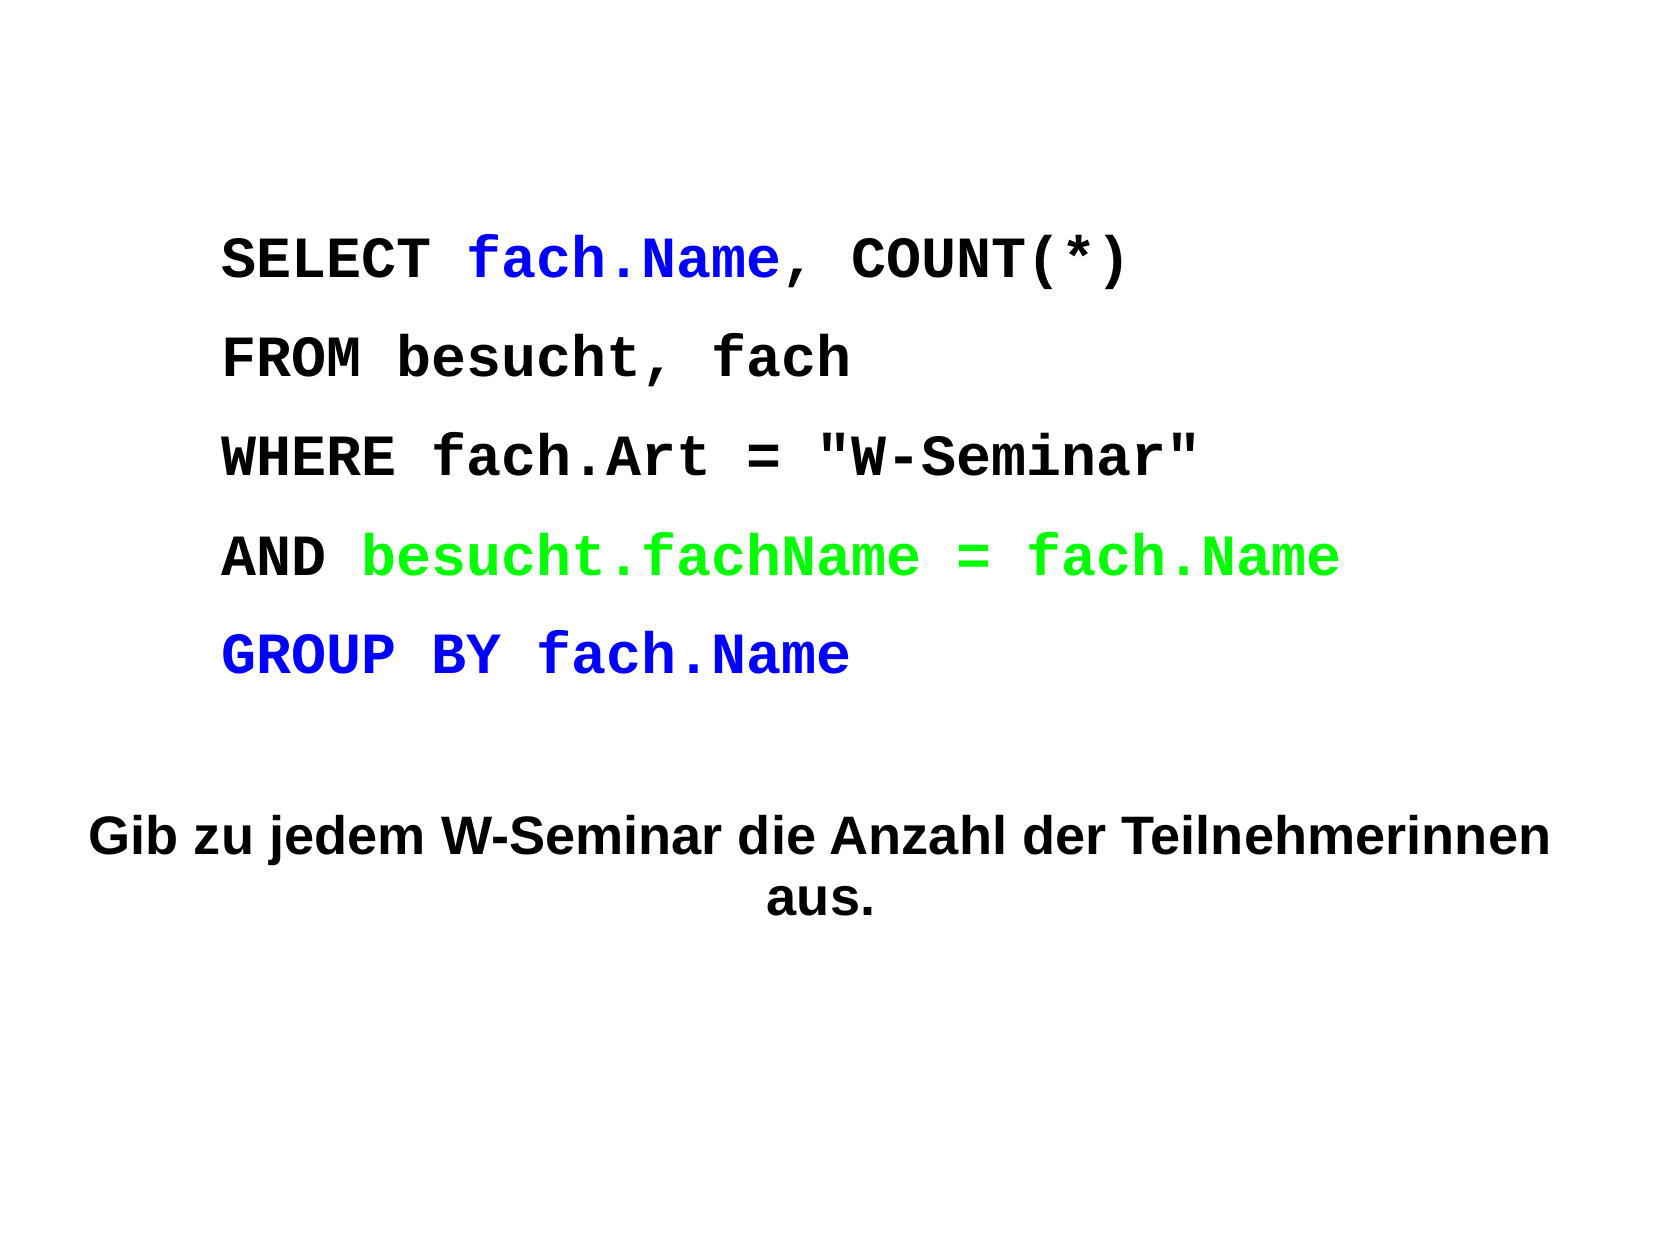

SELECT fach.Name, COUNT(*)
FROM besucht, fach
WHERE fach.Art = "W-Seminar"
AND besucht.fachName = fach.Name
GROUP BY fach.Name
# Gib zu jedem W-Seminar die Anzahl der Teilnehmerinnen aus.